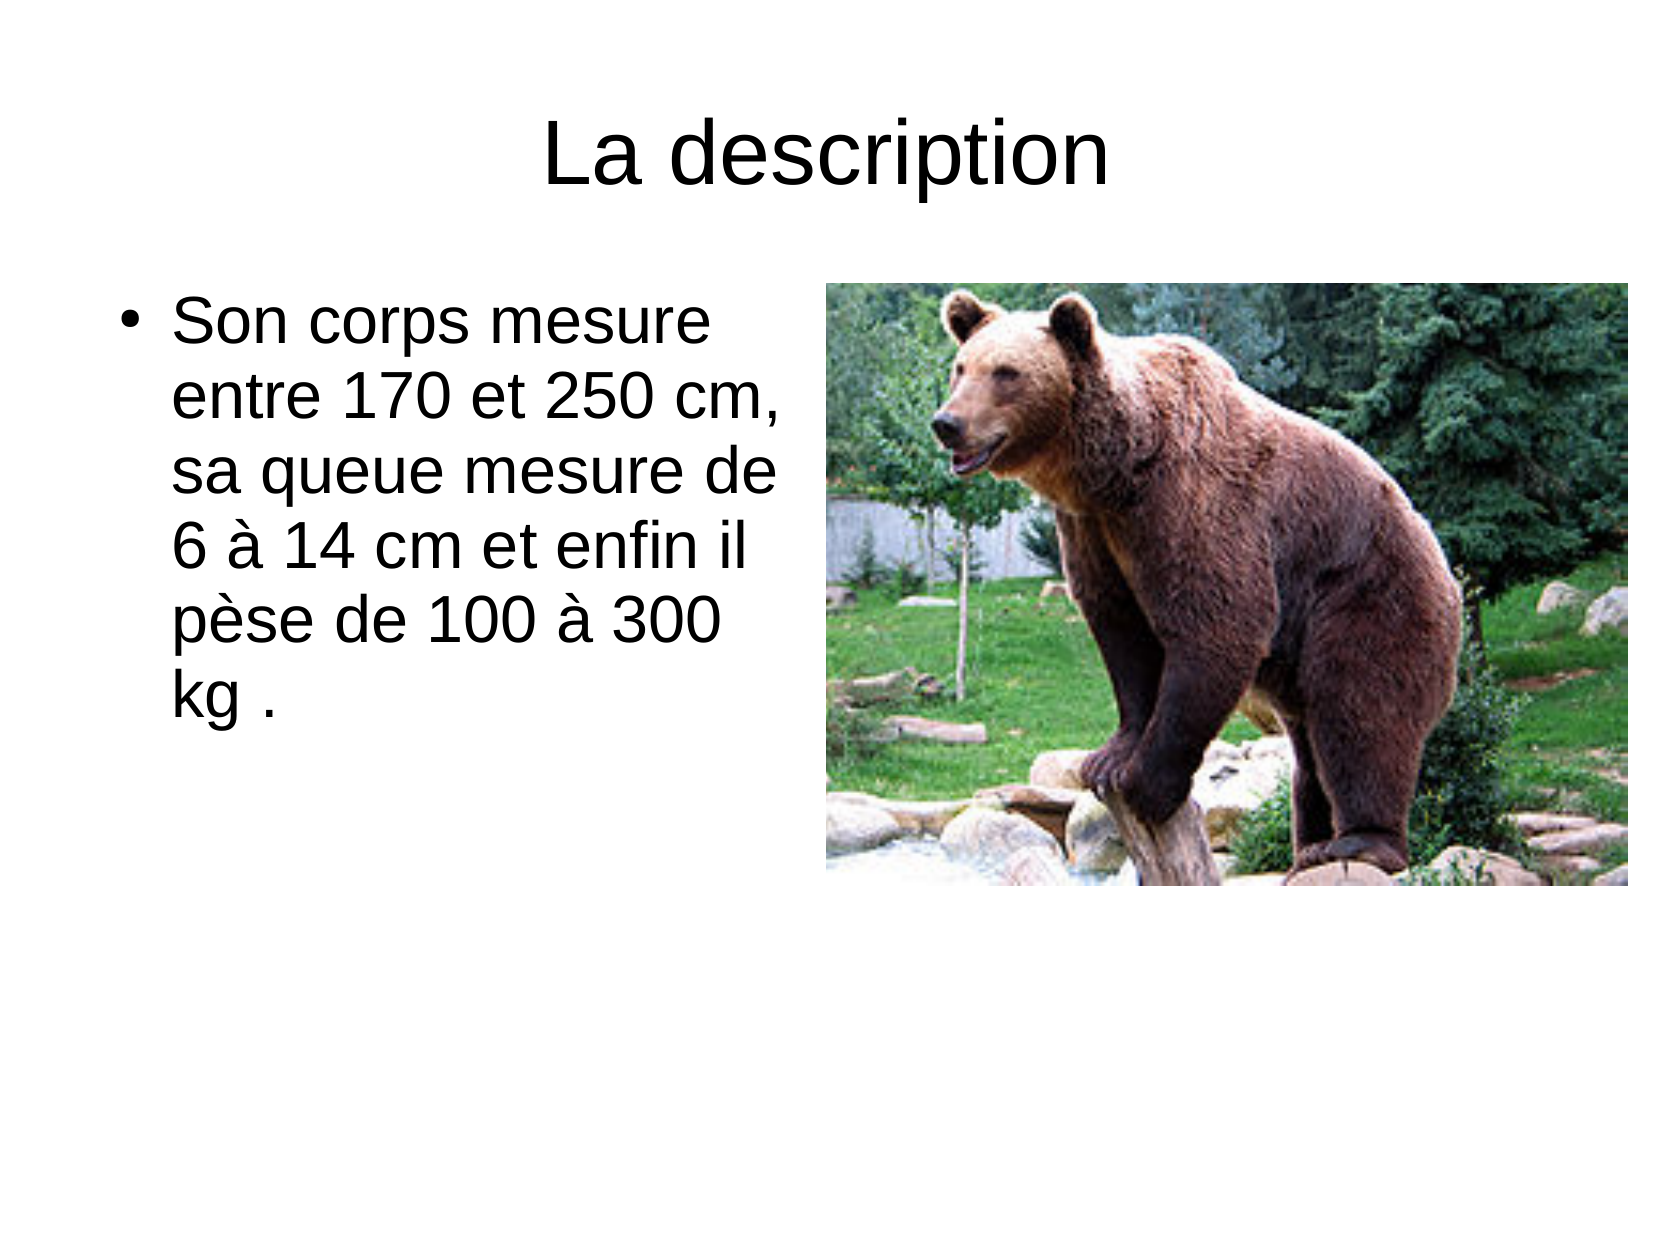

# La description
Son corps mesure entre 170 et 250 cm, sa queue mesure de 6 à 14 cm et enfin il pèse de 100 à 300 kg .